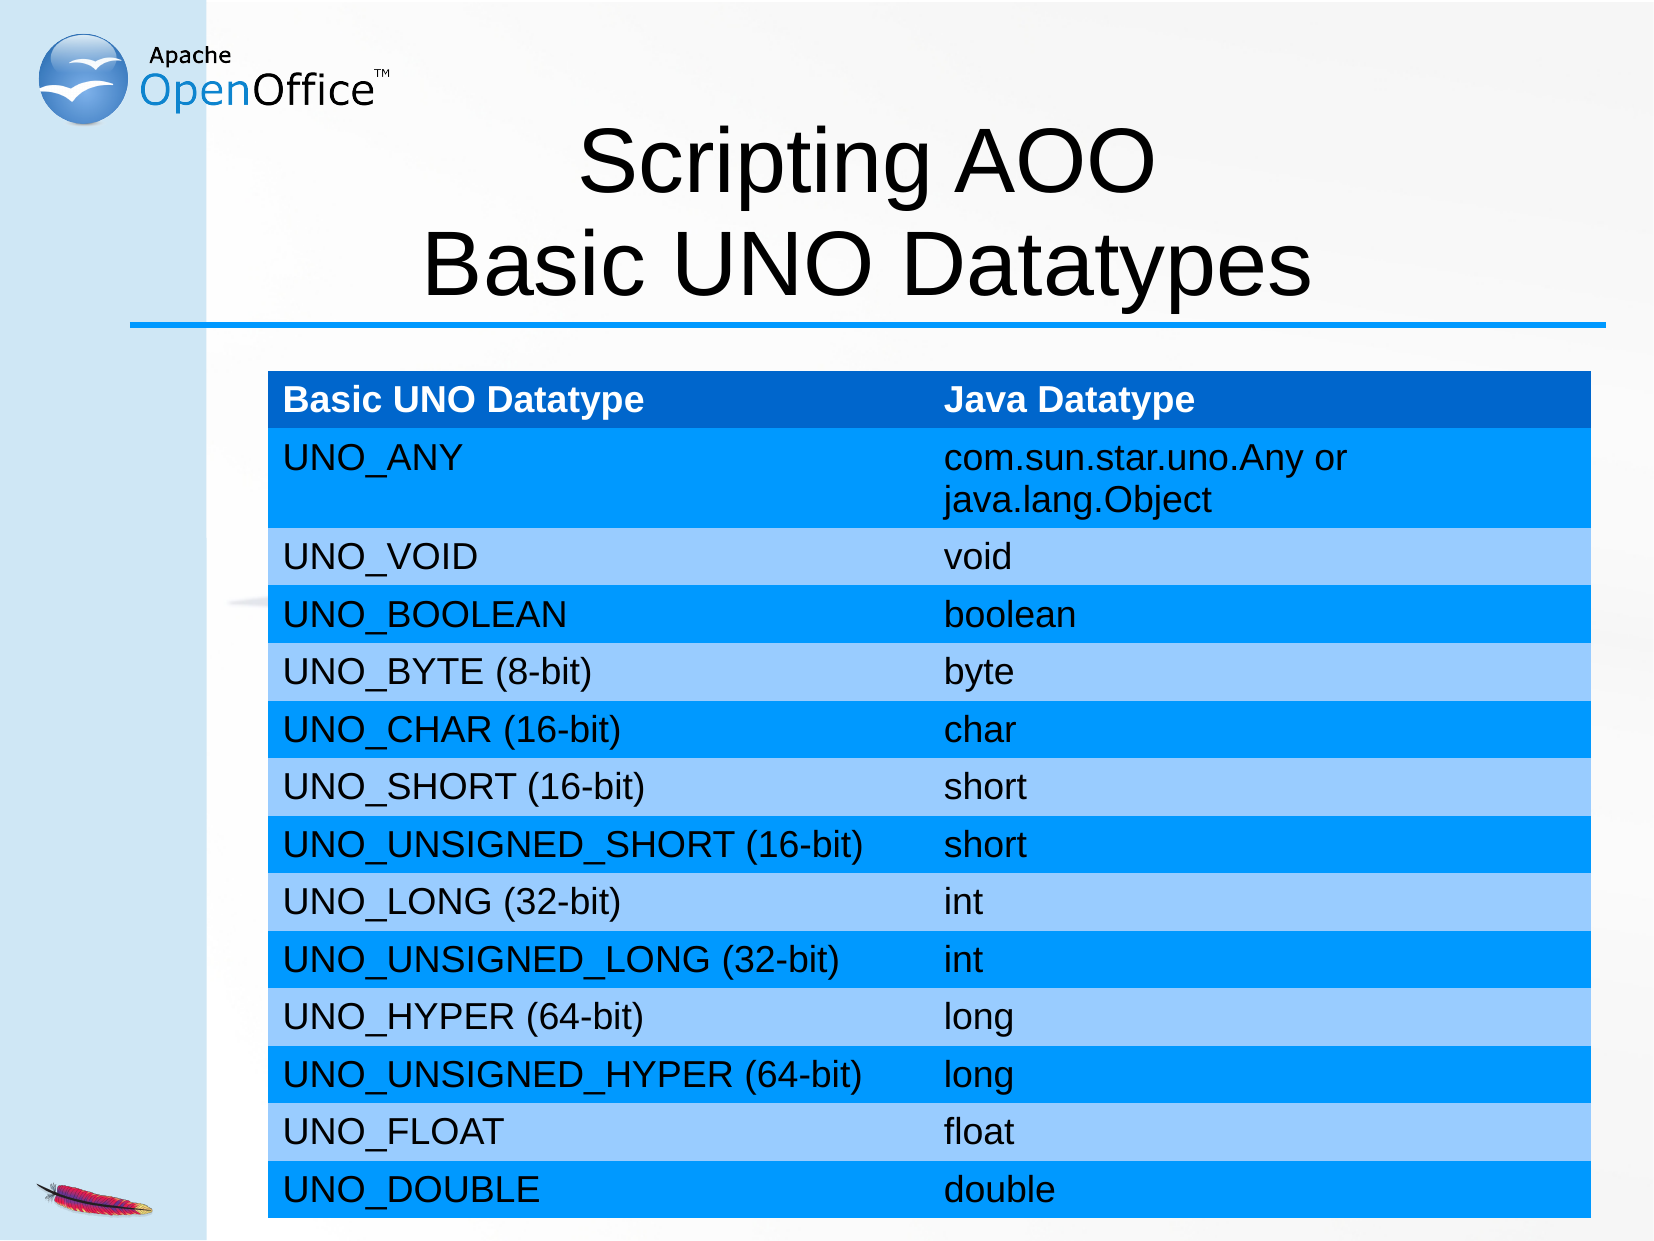

# Scripting AOO Basic UNO Datatypes
| Basic UNO Datatype | Java Datatype |
| --- | --- |
| UNO\_ANY | com.sun.star.uno.Any or java.lang.Object |
| UNO\_VOID | void |
| UNO\_BOOLEAN | boolean |
| UNO\_BYTE (8-bit) | byte |
| UNO\_CHAR (16-bit) | char |
| UNO\_SHORT (16-bit) | short |
| UNO\_UNSIGNED\_SHORT (16-bit) | short |
| UNO\_LONG (32-bit) | int |
| UNO\_UNSIGNED\_LONG (32-bit) | int |
| UNO\_HYPER (64-bit) | long |
| UNO\_UNSIGNED\_HYPER (64-bit) | long |
| UNO\_FLOAT | float |
| UNO\_DOUBLE | double |
16